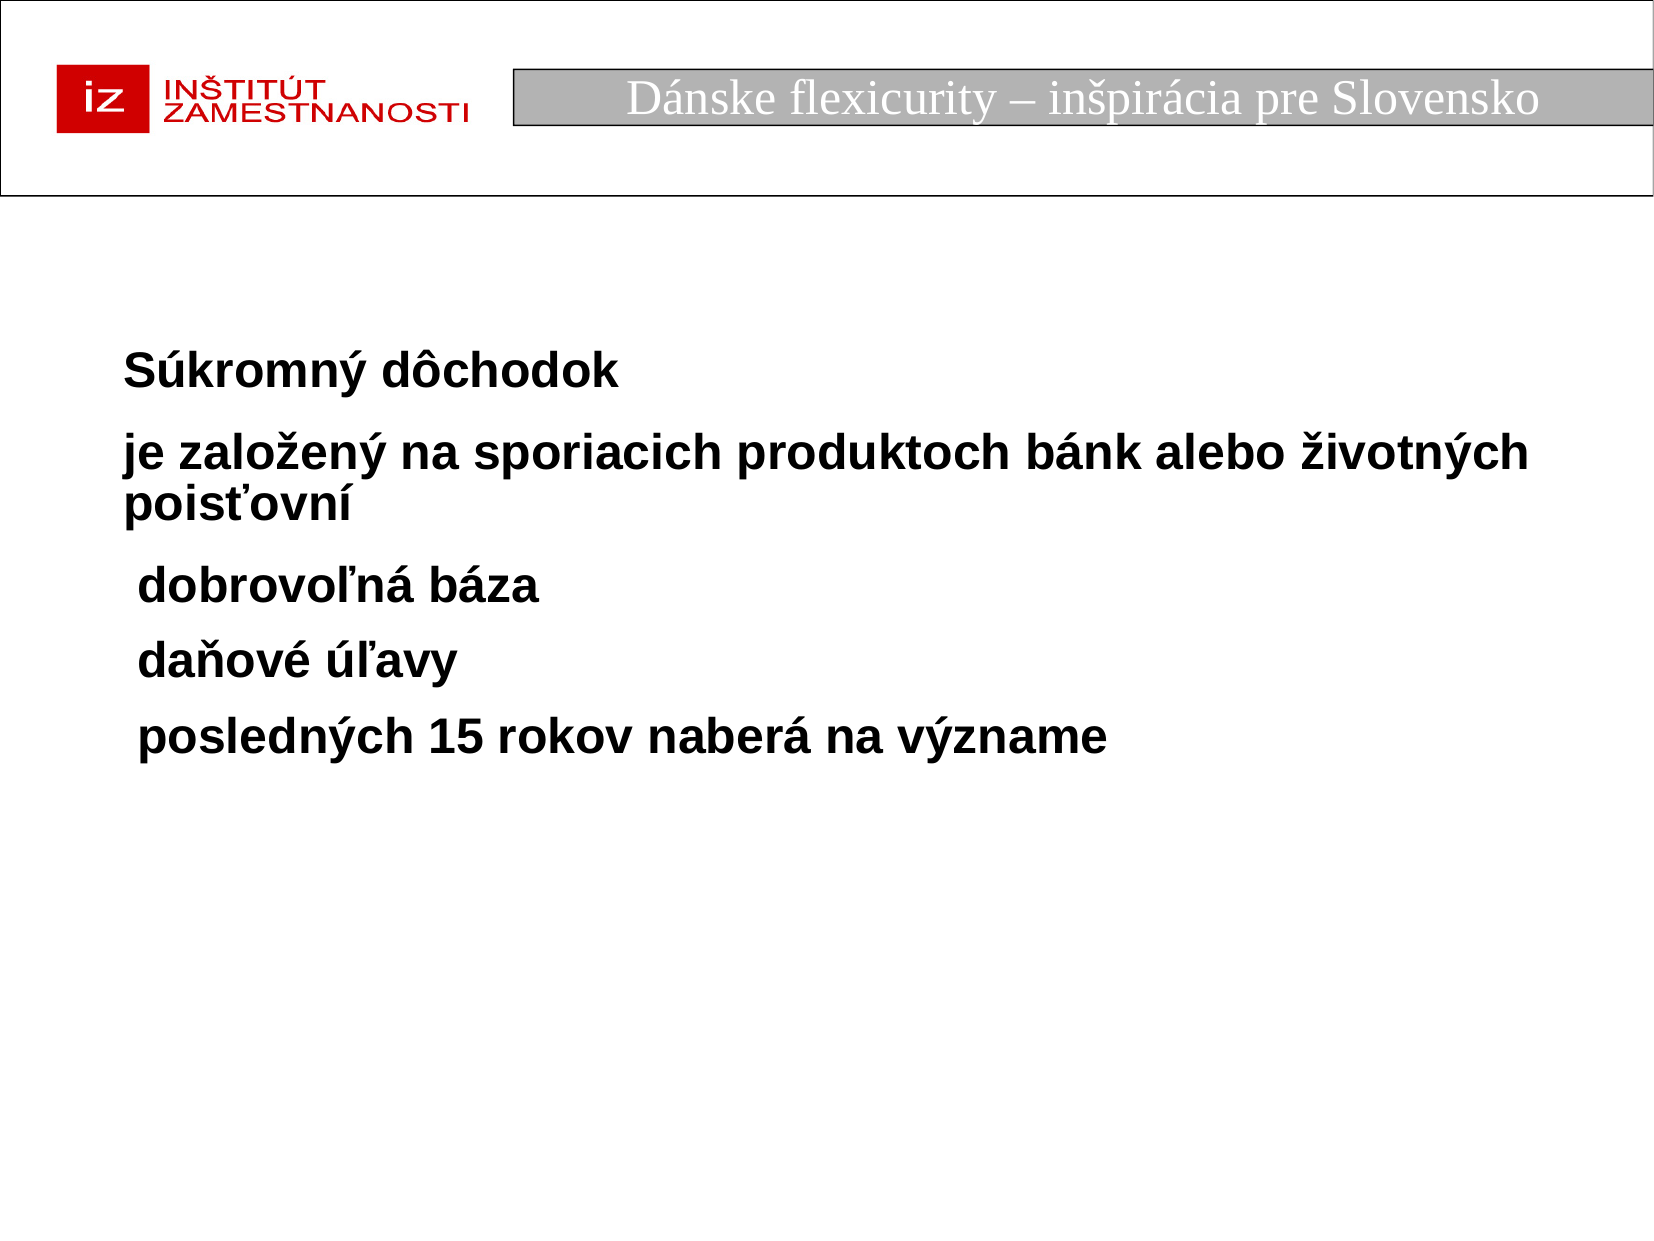

Dánske flexicurity – inšpirácia pre Slovensko
# Súkromný dôchodok
je založený na sporiacich produktoch bánk alebo životných poisťovní
 dobrovoľná báza
 daňové úľavy
 posledných 15 rokov naberá na význame